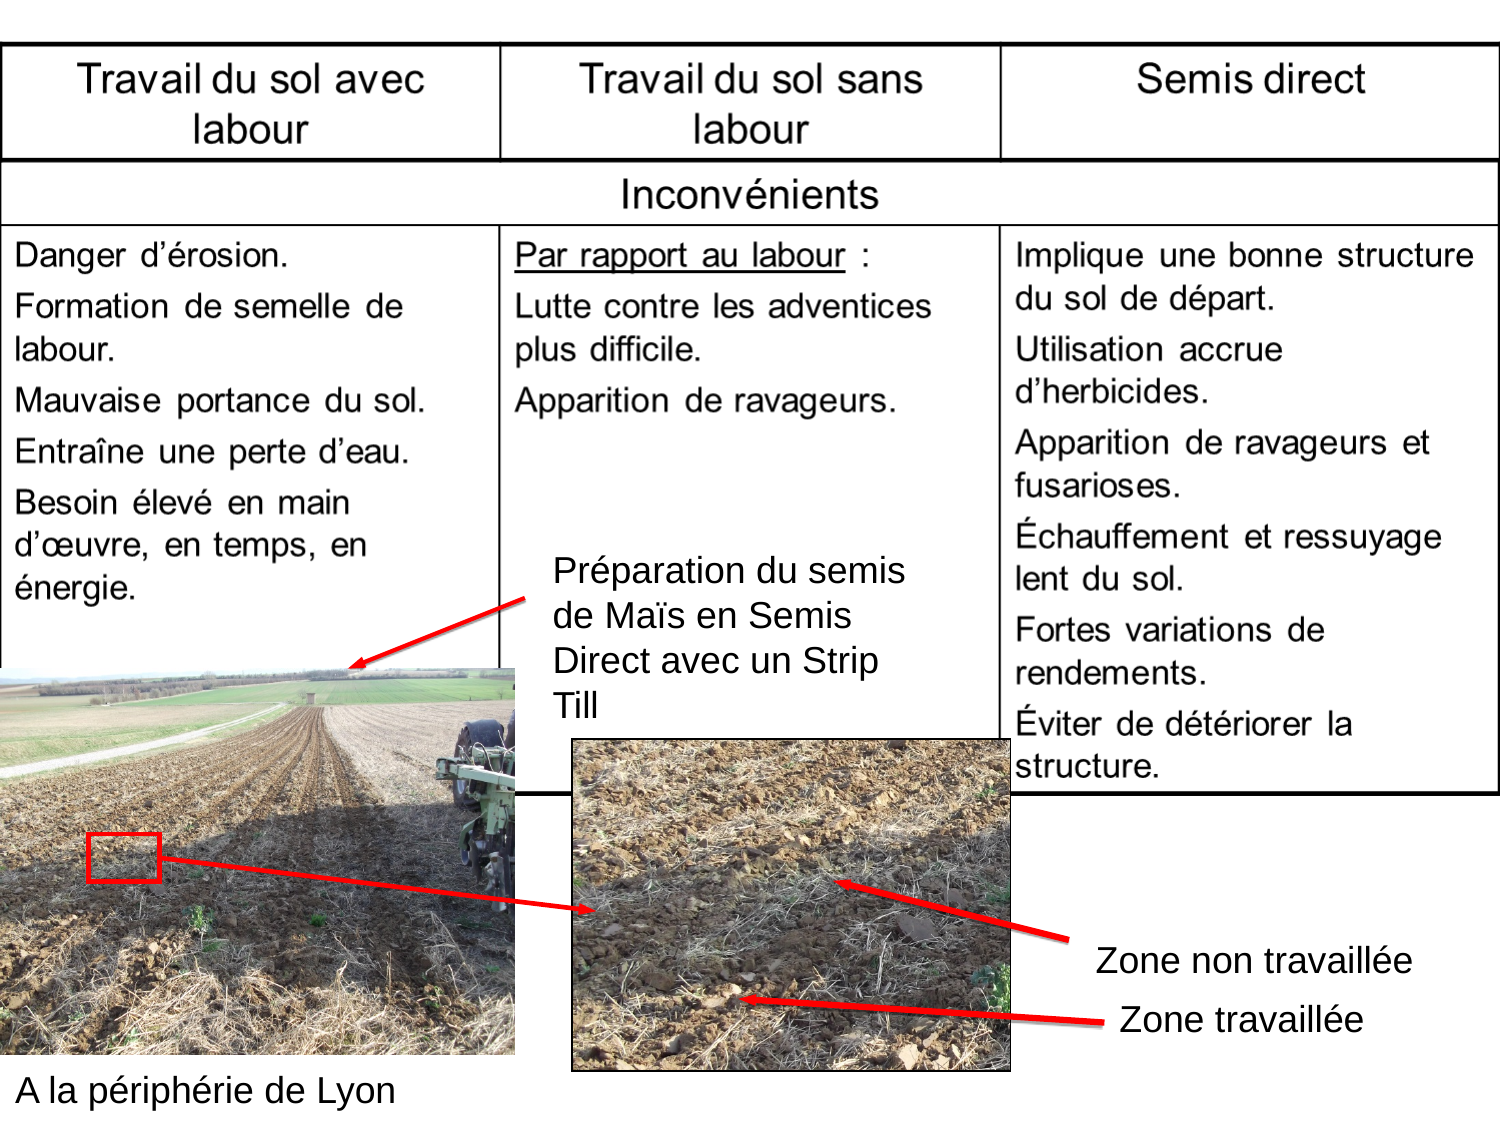

Préparation du semis de Maïs en Semis Direct avec un Strip Till
Zone non travaillée
Zone travaillée
A la périphérie de Lyon